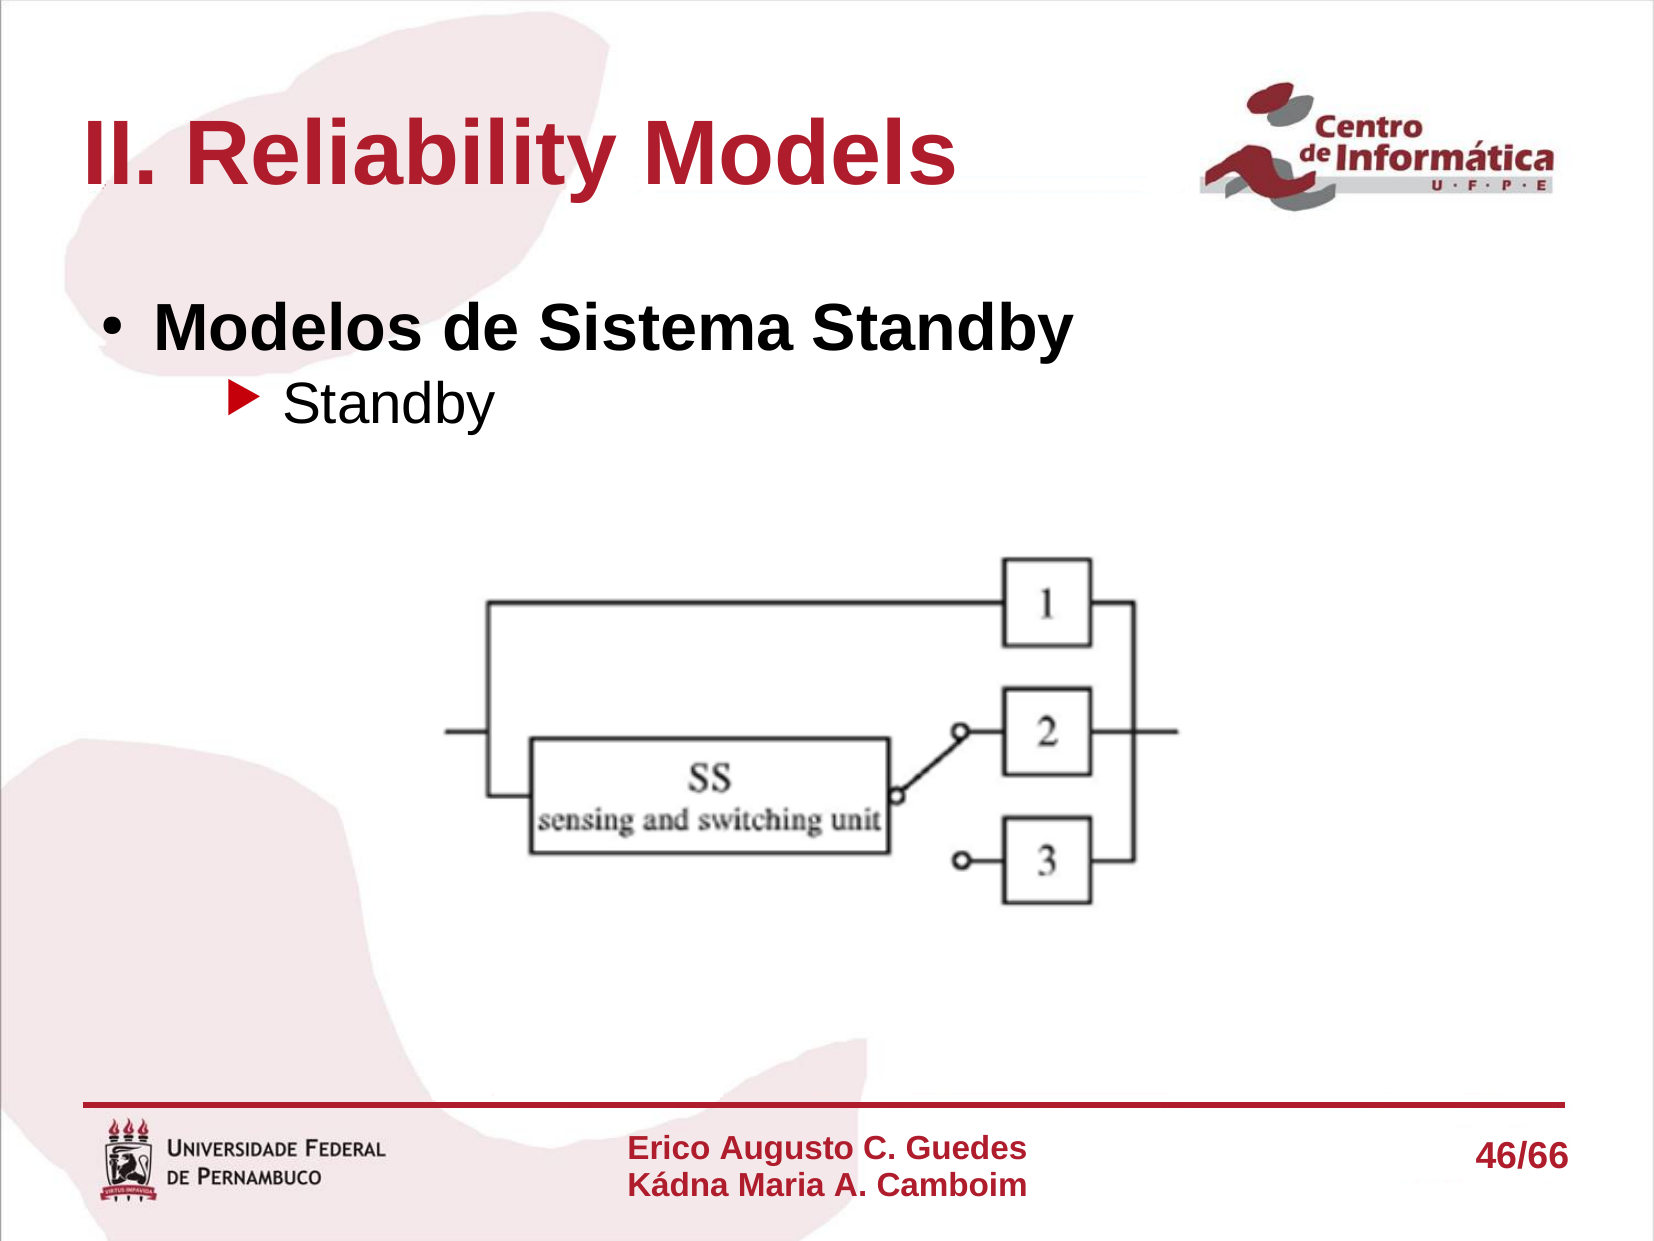

# II. Reliability Models
Modelos de Sistema Standby
 Standby